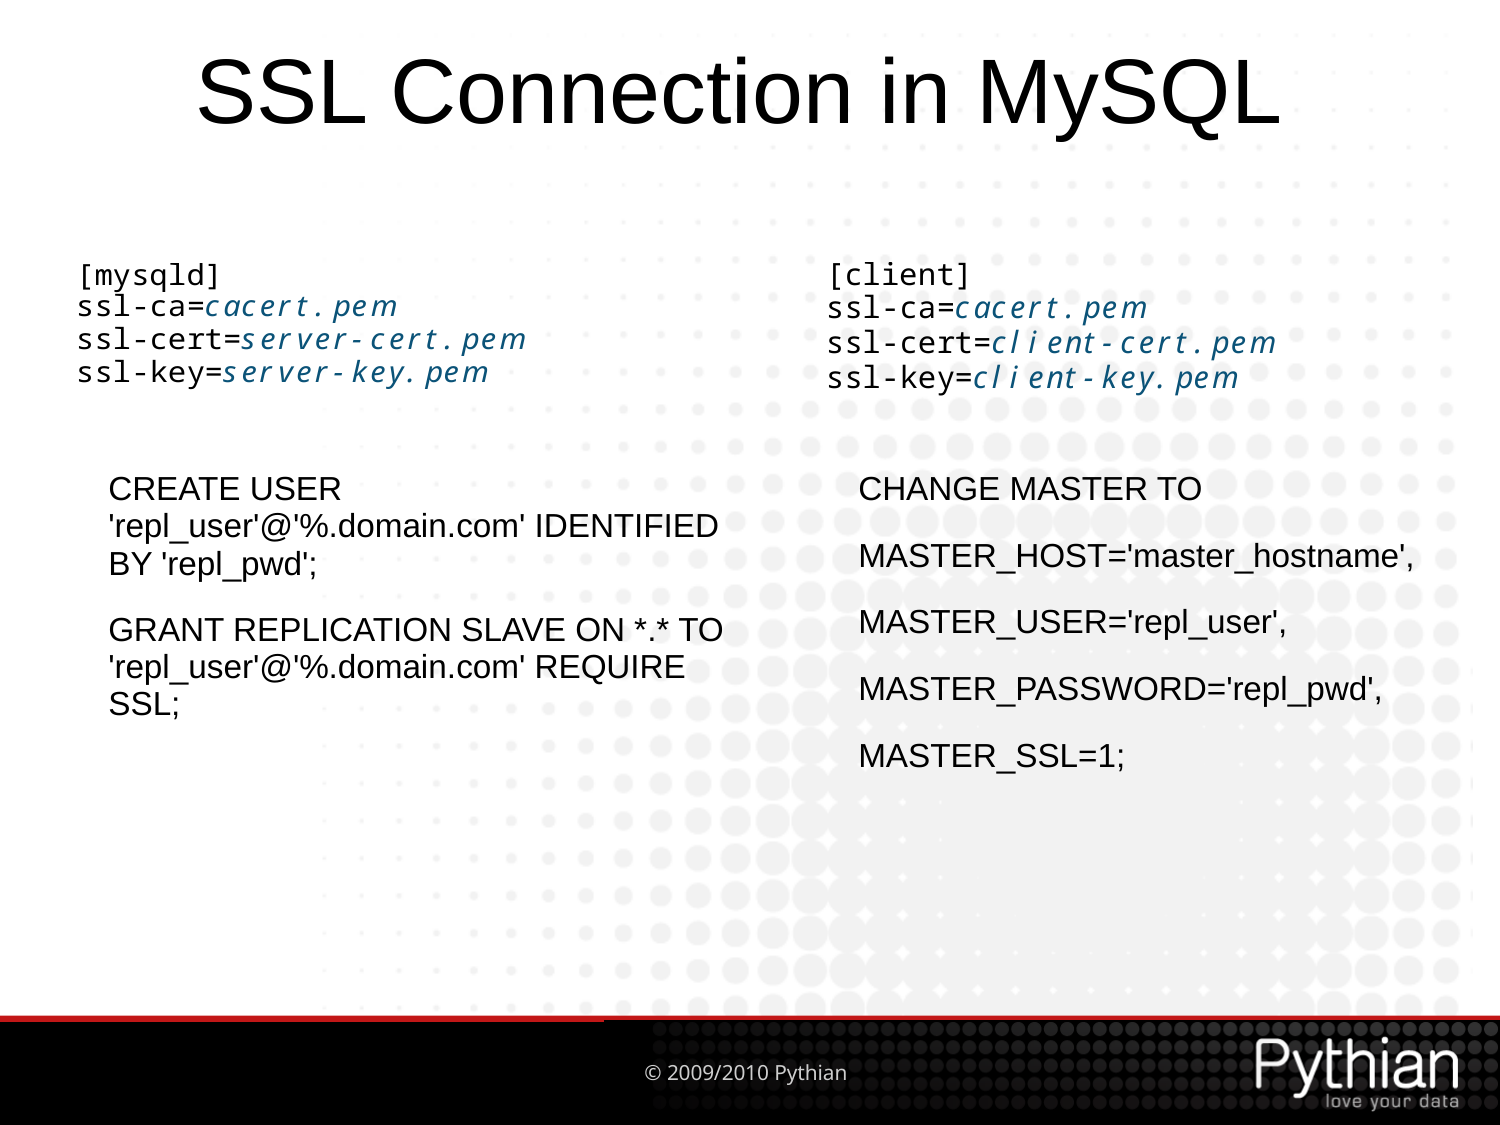

# SSL Connection in MySQL
CREATE USER 'repl_user'@'%.domain.com' IDENTIFIED BY 'repl_pwd';
GRANT REPLICATION SLAVE ON *.* TO 'repl_user'@'%.domain.com' REQUIRE SSL;
CHANGE MASTER TO
MASTER_HOST='master_hostname',
MASTER_USER='repl_user',
MASTER_PASSWORD='repl_pwd',
MASTER_SSL=1;